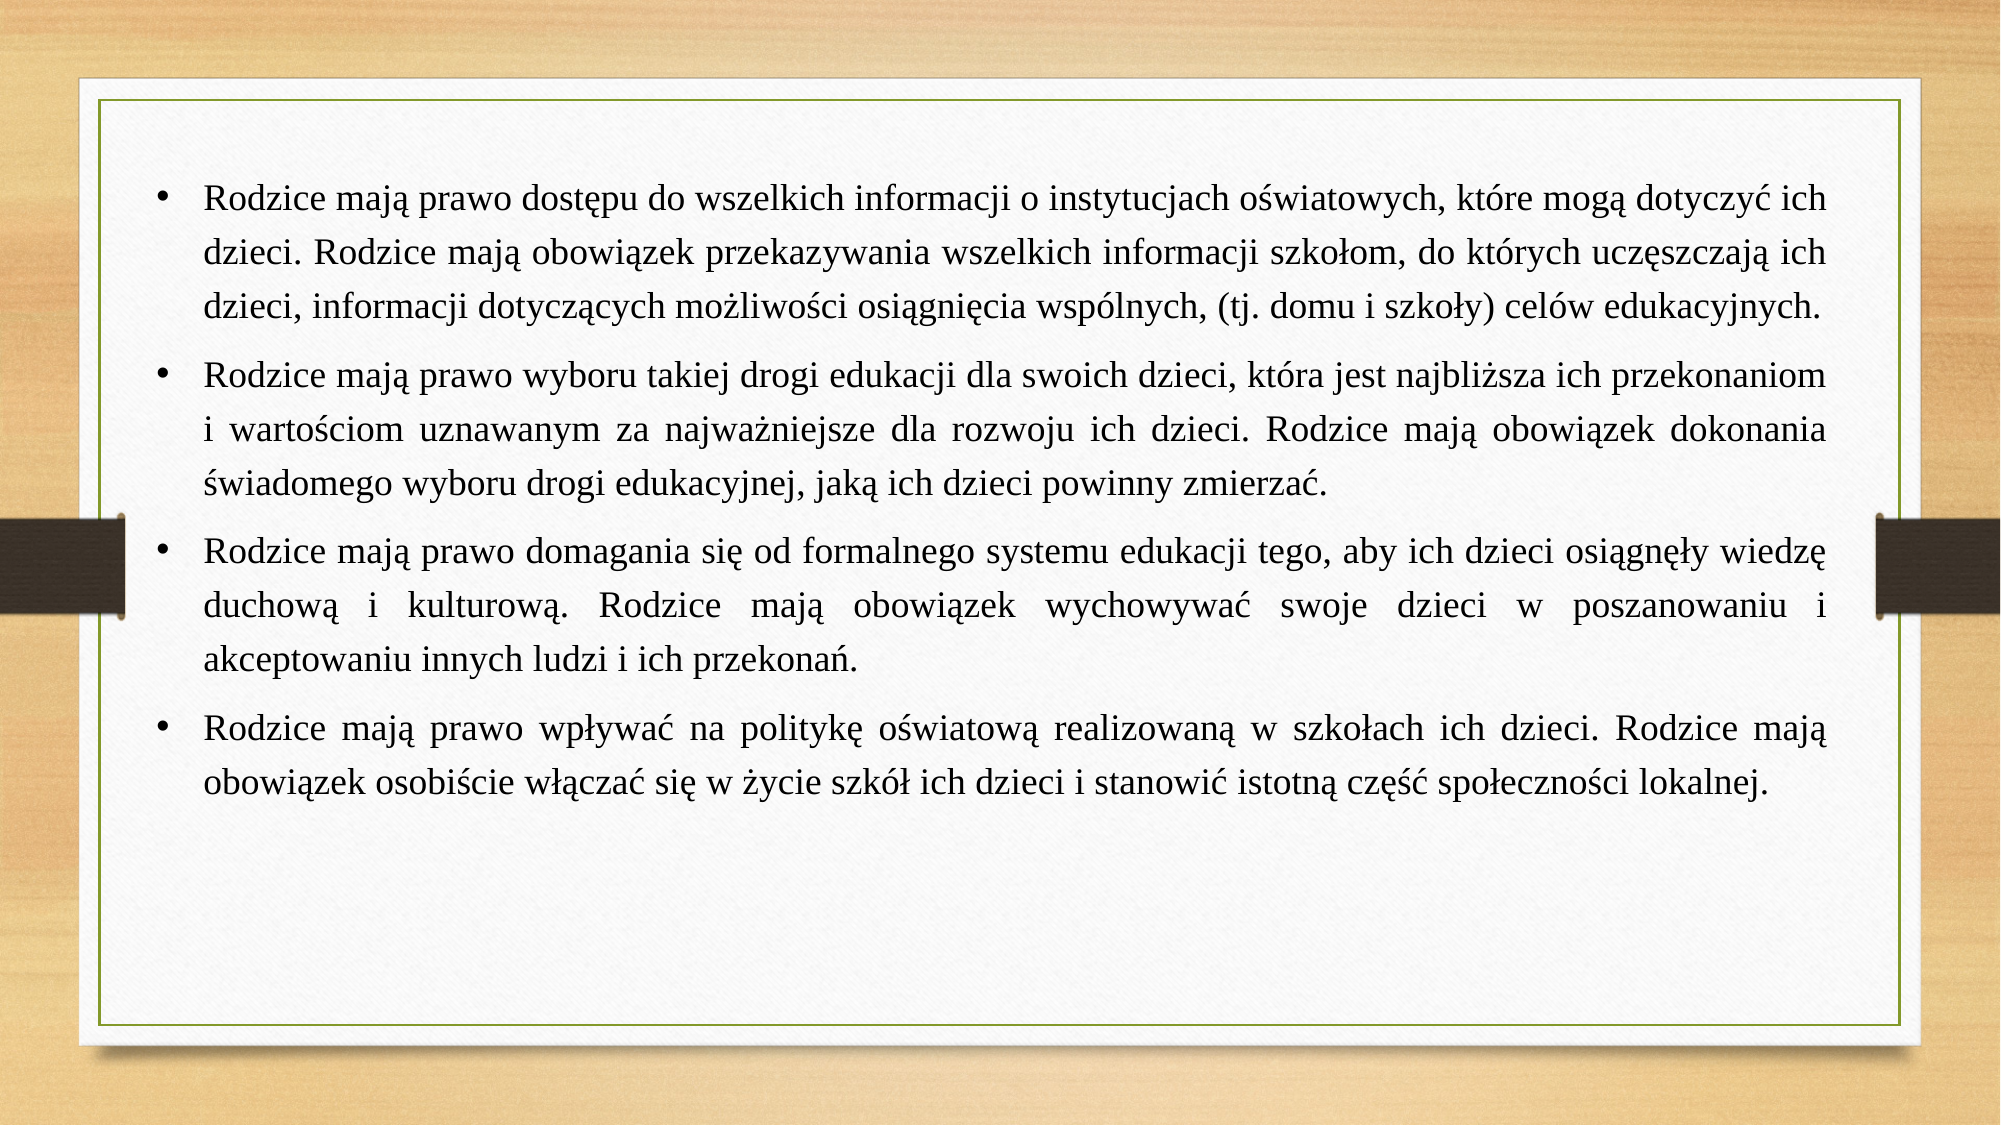

Rodzice mają prawo dostępu do wszelkich informacji o instytucjach oświatowych, które mogą dotyczyć ich dzieci. Rodzice mają obowiązek przekazywania wszelkich informacji szkołom, do których uczęszczają ich dzieci, informacji dotyczących możliwości osiągnięcia wspólnych, (tj. domu i szkoły) celów edukacyjnych.
Rodzice mają prawo wyboru takiej drogi edukacji dla swoich dzieci, która jest najbliższa ich przekonaniom i wartościom uznawanym za najważniejsze dla rozwoju ich dzieci. Rodzice mają obowiązek dokonania świadomego wyboru drogi edukacyjnej, jaką ich dzieci powinny zmierzać.
Rodzice mają prawo domagania się od formalnego systemu edukacji tego, aby ich dzieci osiągnęły wiedzę duchową i kulturową. Rodzice mają obowiązek wychowywać swoje dzieci w poszanowaniu i akceptowaniu innych ludzi i ich przekonań.
Rodzice mają prawo wpływać na politykę oświatową realizowaną w szkołach ich dzieci. Rodzice mają obowiązek osobiście włączać się w życie szkół ich dzieci i stanowić istotną część społeczności lokalnej.